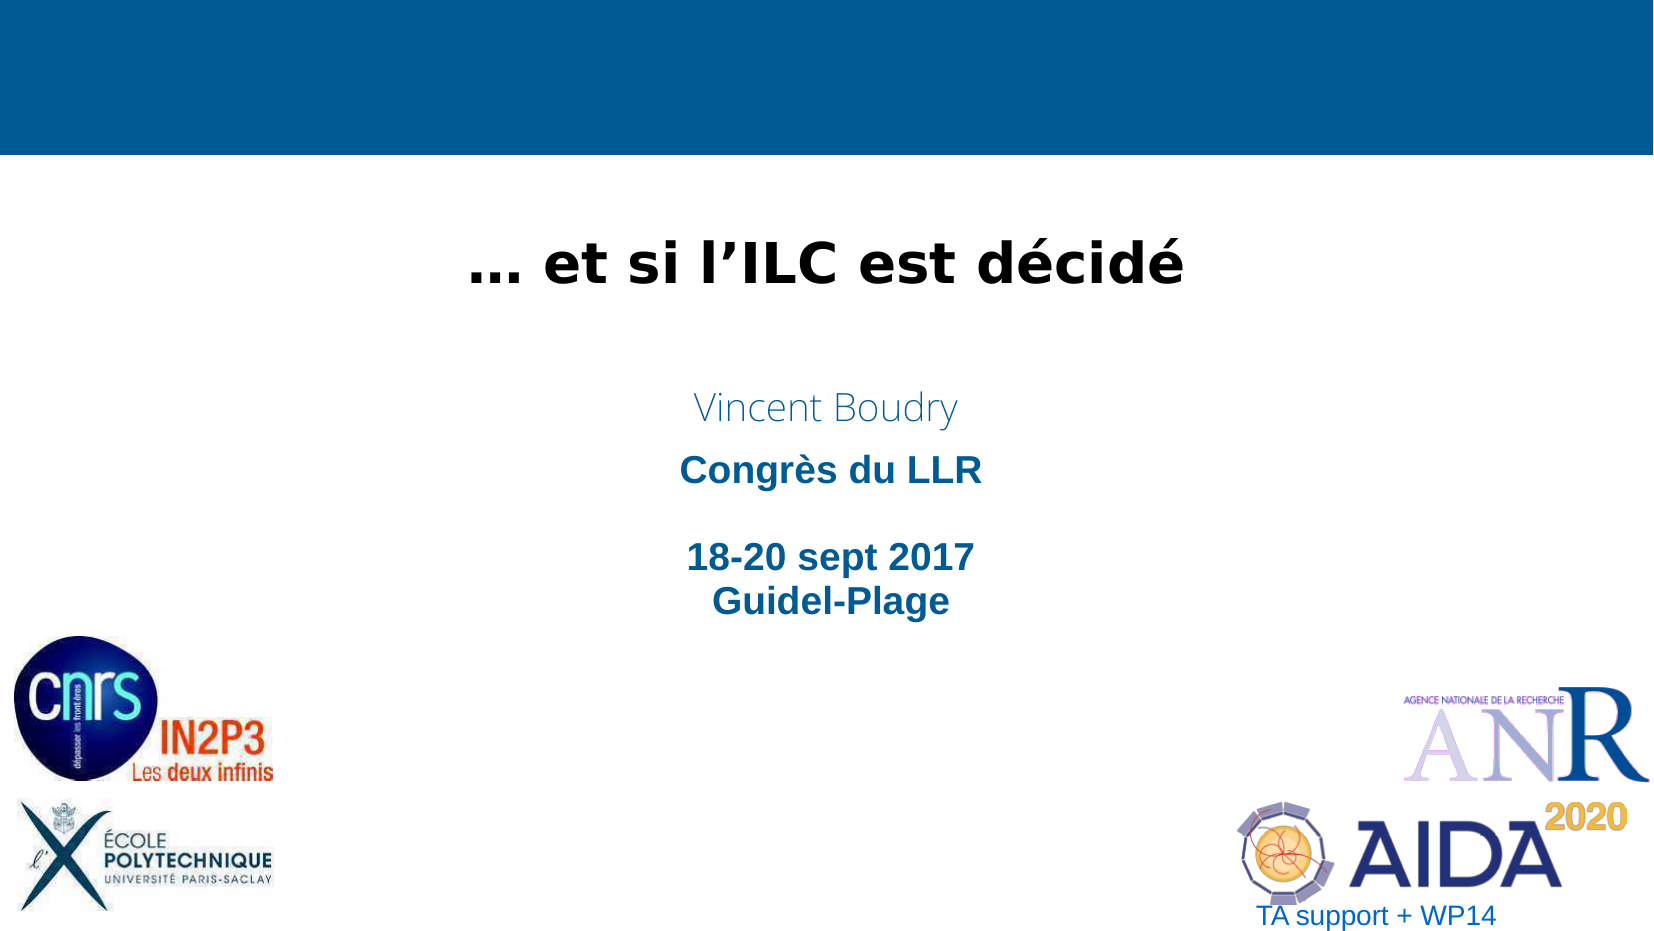

# … et si l’ILC est décidé
Vincent Boudry
Congrès du LLR
18-20 sept 2017
Guidel-Plage
TA support + WP14